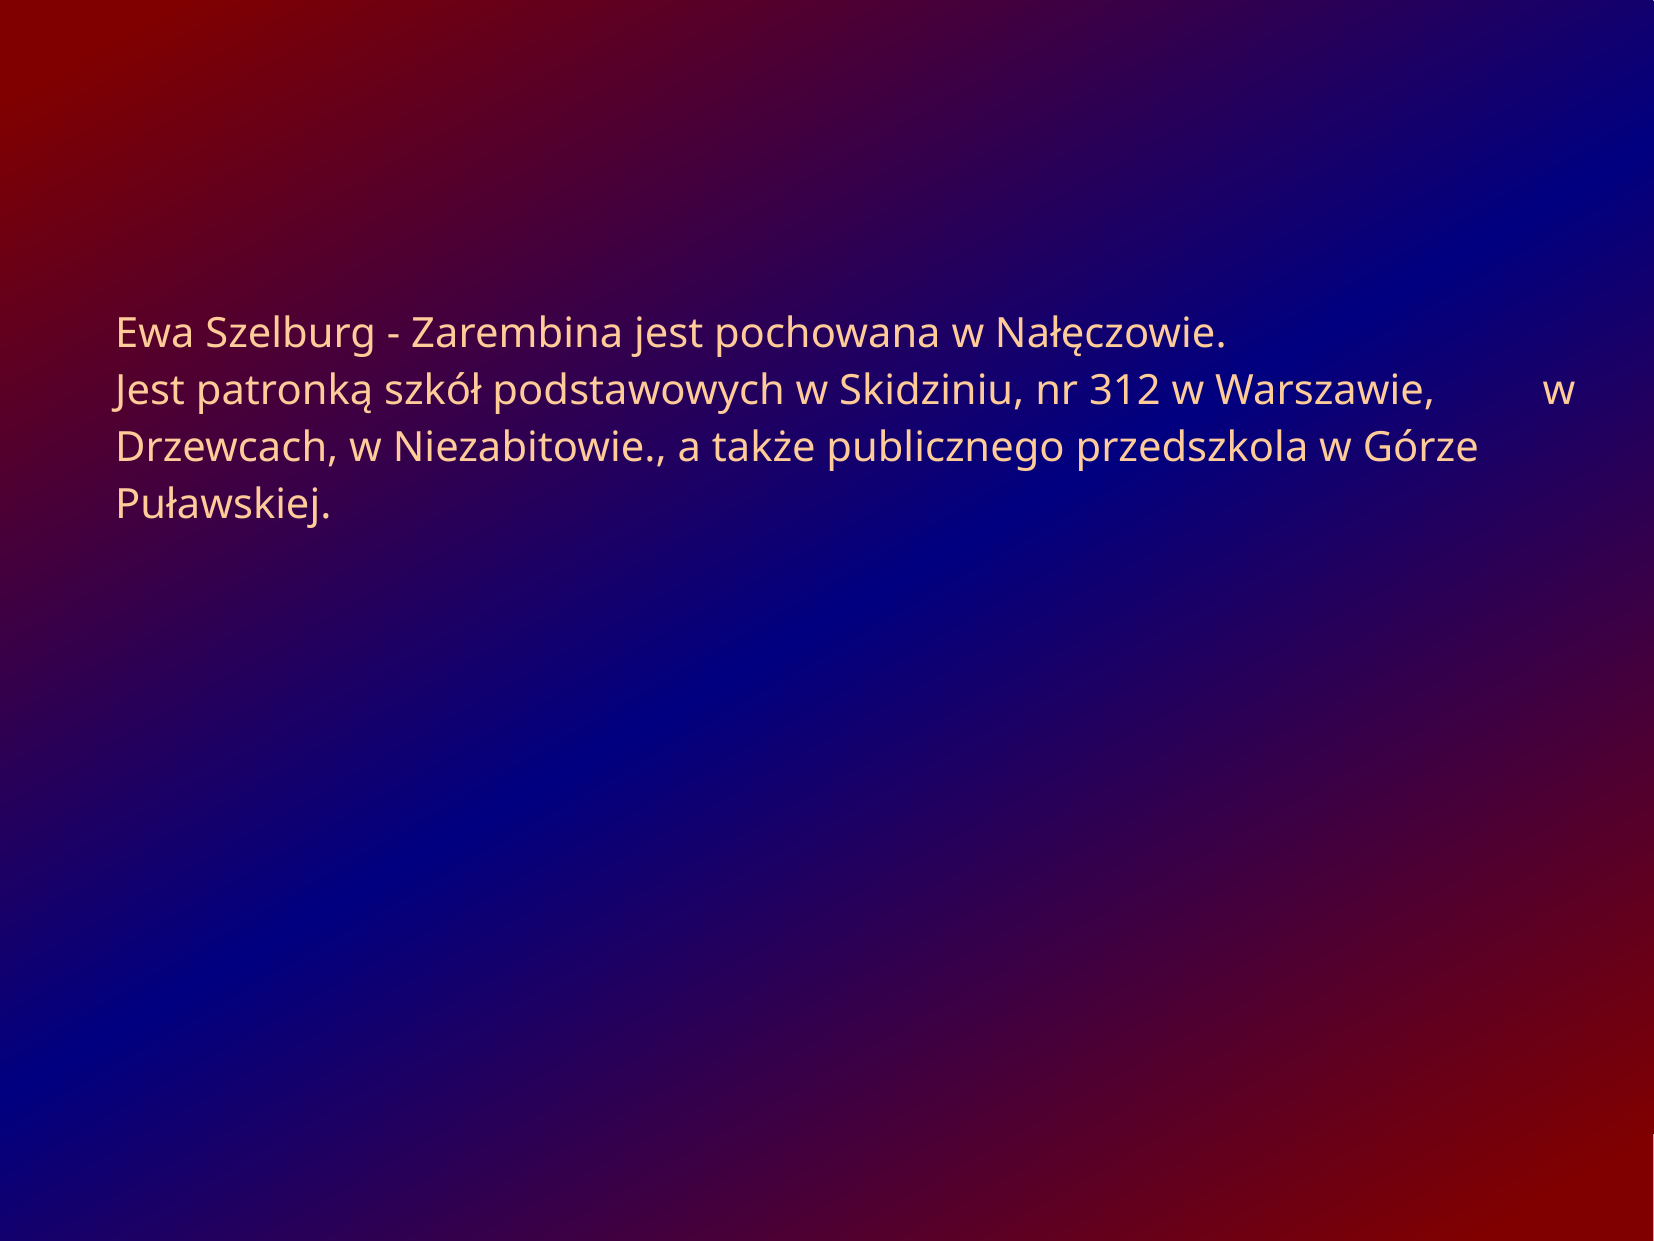

Ewa Szelburg - Zarembina jest pochowana w Nałęczowie.
Jest patronką szkół podstawowych w Skidziniu, nr 312 w Warszawie, w Drzewcach, w Niezabitowie., a także publicznego przedszkola w Górze Puławskiej.